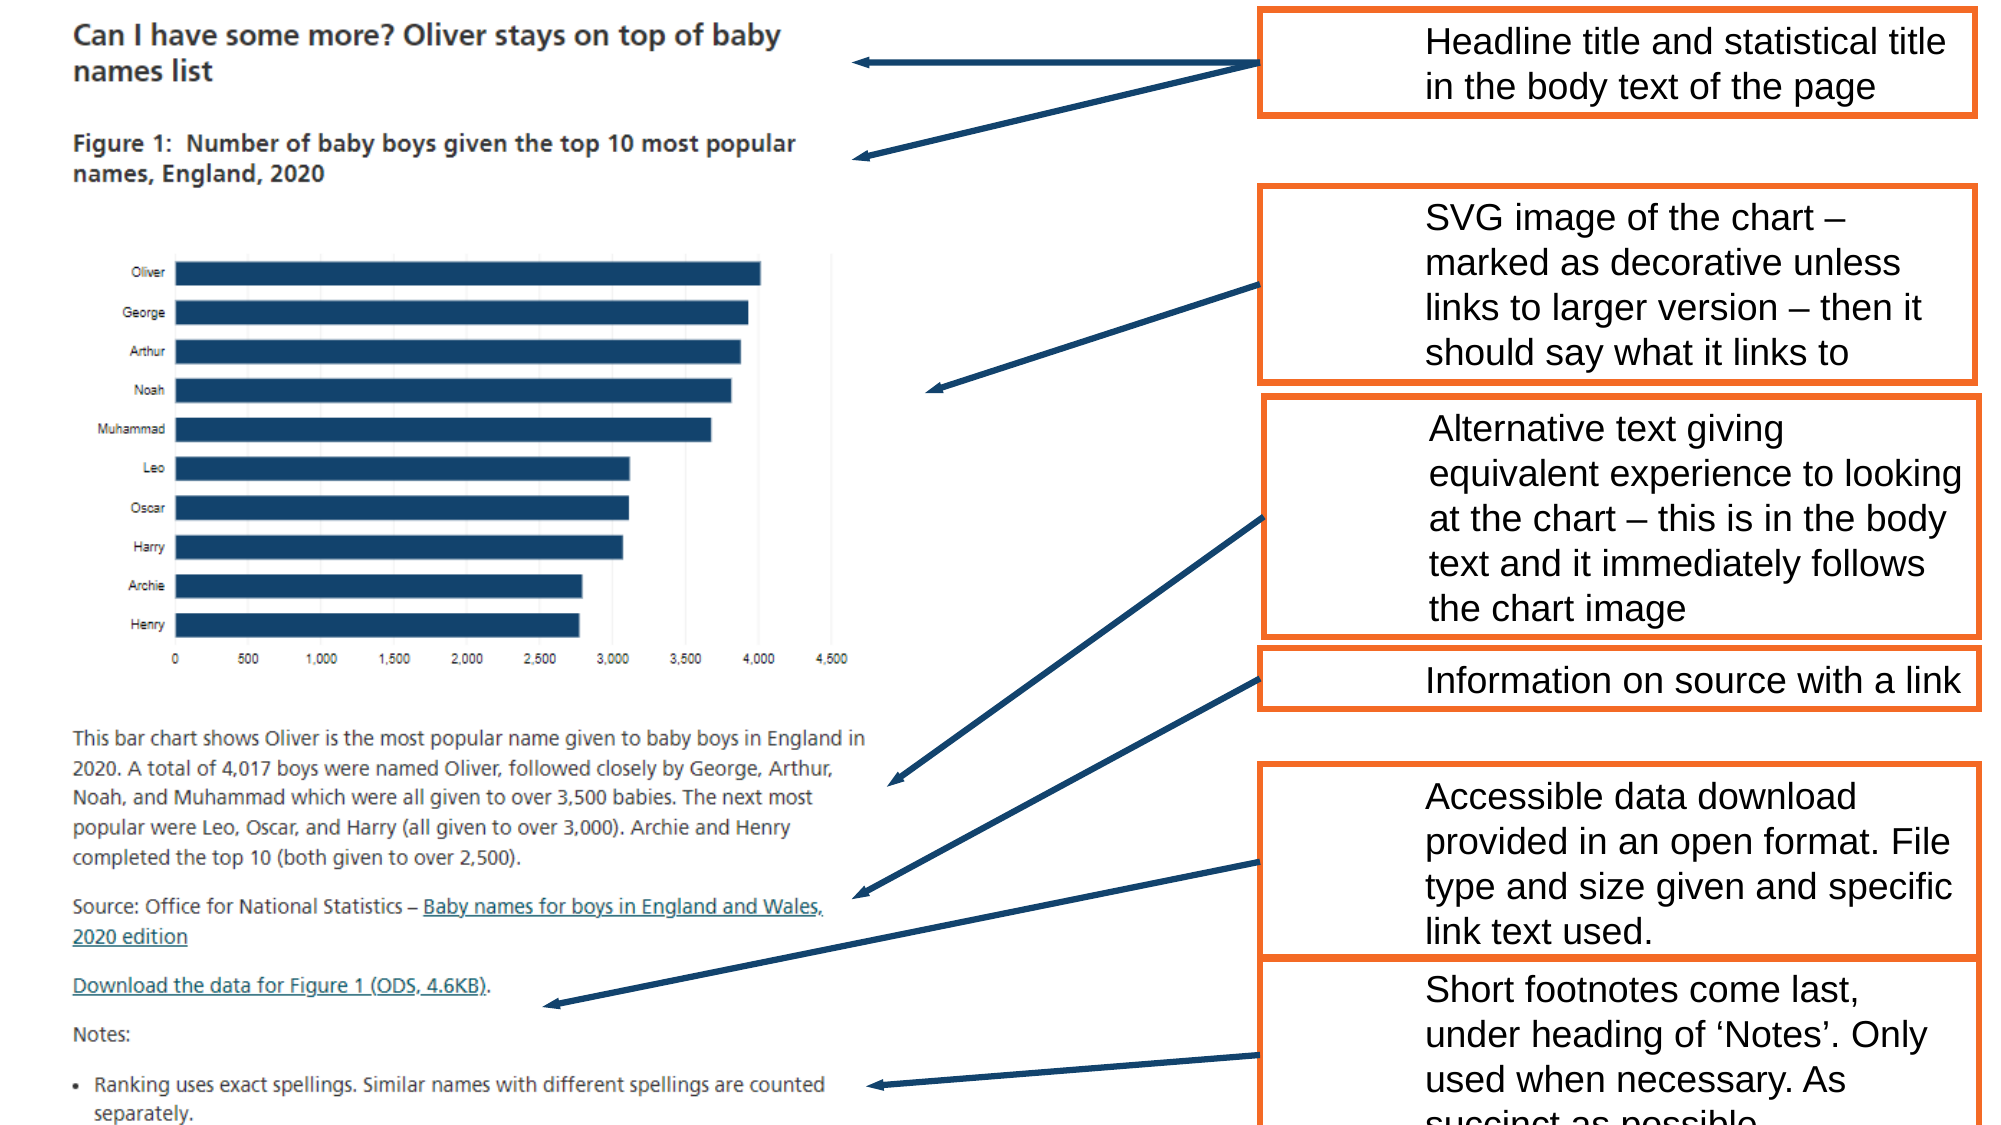

Headline title and statistical title in the body text of the page
SVG image of the chart – marked as decorative unless links to larger version – then it should say what it links to
Alternative text giving equivalent experience to looking at the chart – this is in the body text and it immediately follows the chart image
Information on source with a link
Accessible data download provided in an open format. File type and size given and specific link text used.
Short footnotes come last, under heading of ‘Notes’. Only used when necessary. As succinct as possible.